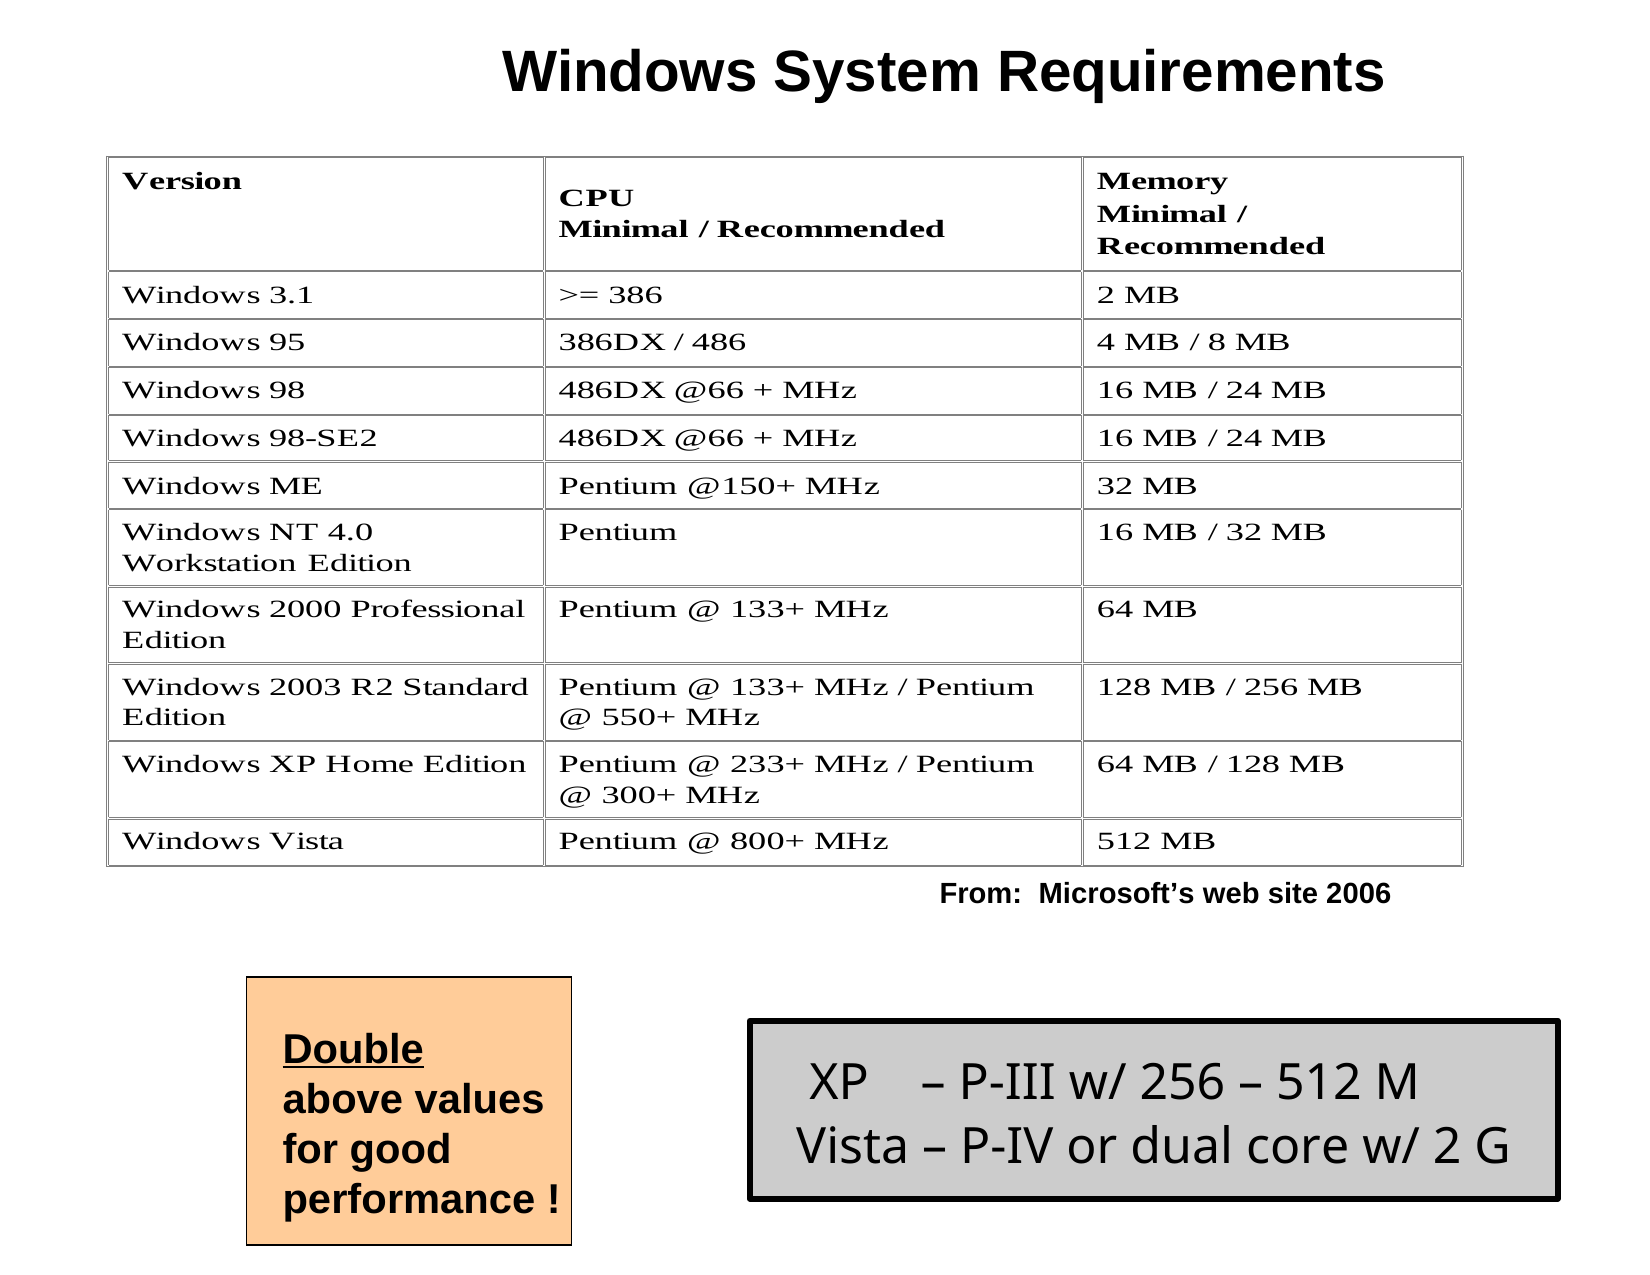

Windows System Requirements
From: Microsoft’s web site 2006
Double
above values
for good
performance !
XP – P-III w/ 256 – 512 M
Vista – P-IV or dual core w/ 2 G